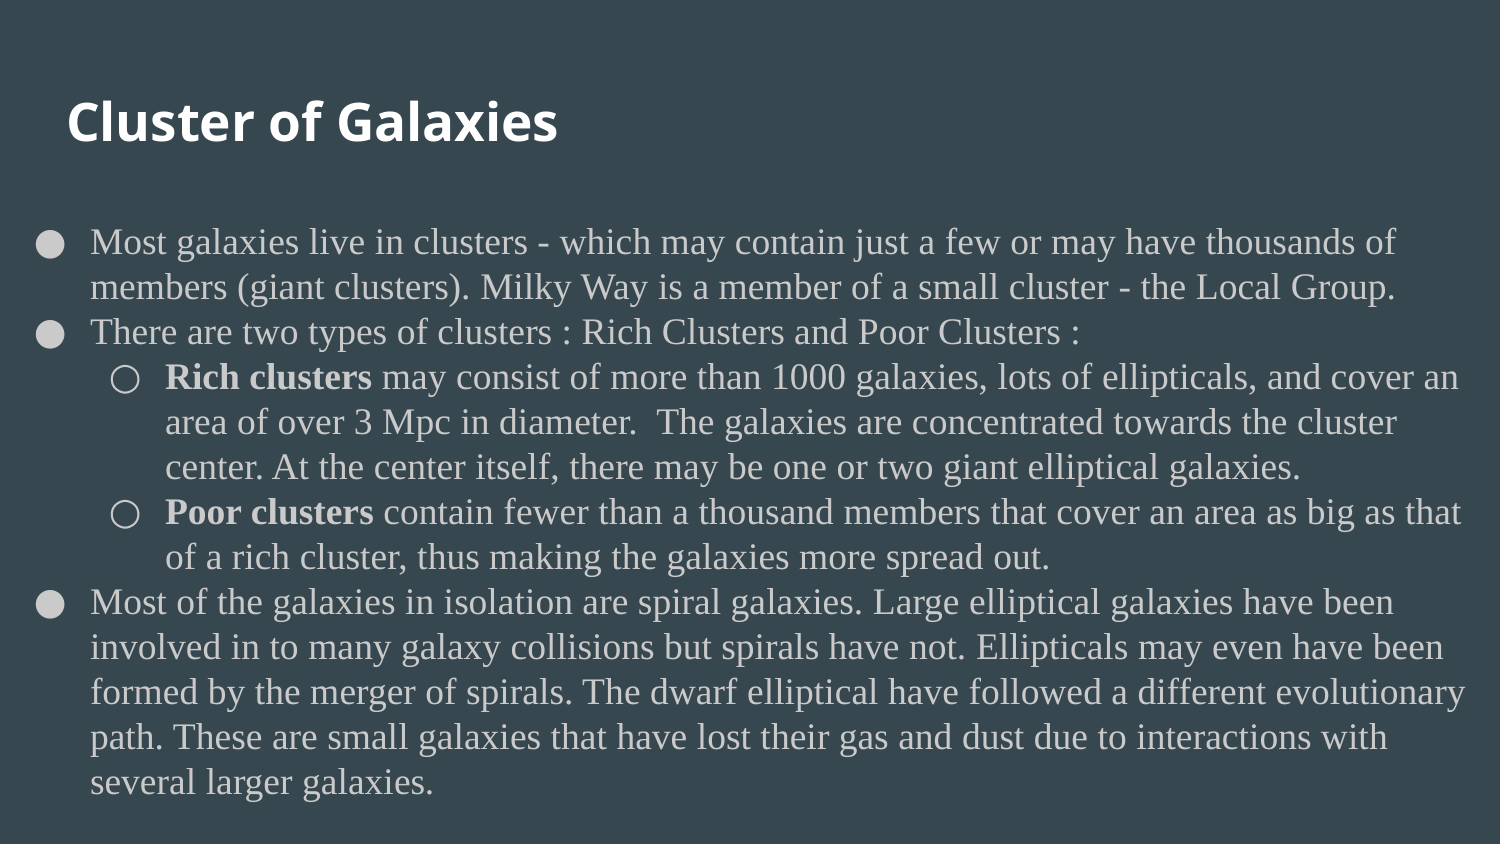

# Cluster of Galaxies
Most galaxies live in clusters - which may contain just a few or may have thousands of members (giant clusters). Milky Way is a member of a small cluster - the Local Group.
There are two types of clusters : Rich Clusters and Poor Clusters :
Rich clusters may consist of more than 1000 galaxies, lots of ellipticals, and cover an area of over 3 Mpc in diameter. The galaxies are concentrated towards the cluster center. At the center itself, there may be one or two giant elliptical galaxies.
Poor clusters contain fewer than a thousand members that cover an area as big as that of a rich cluster, thus making the galaxies more spread out.
Most of the galaxies in isolation are spiral galaxies. Large elliptical galaxies have been involved in to many galaxy collisions but spirals have not. Ellipticals may even have been formed by the merger of spirals. The dwarf elliptical have followed a different evolutionary path. These are small galaxies that have lost their gas and dust due to interactions with several larger galaxies.